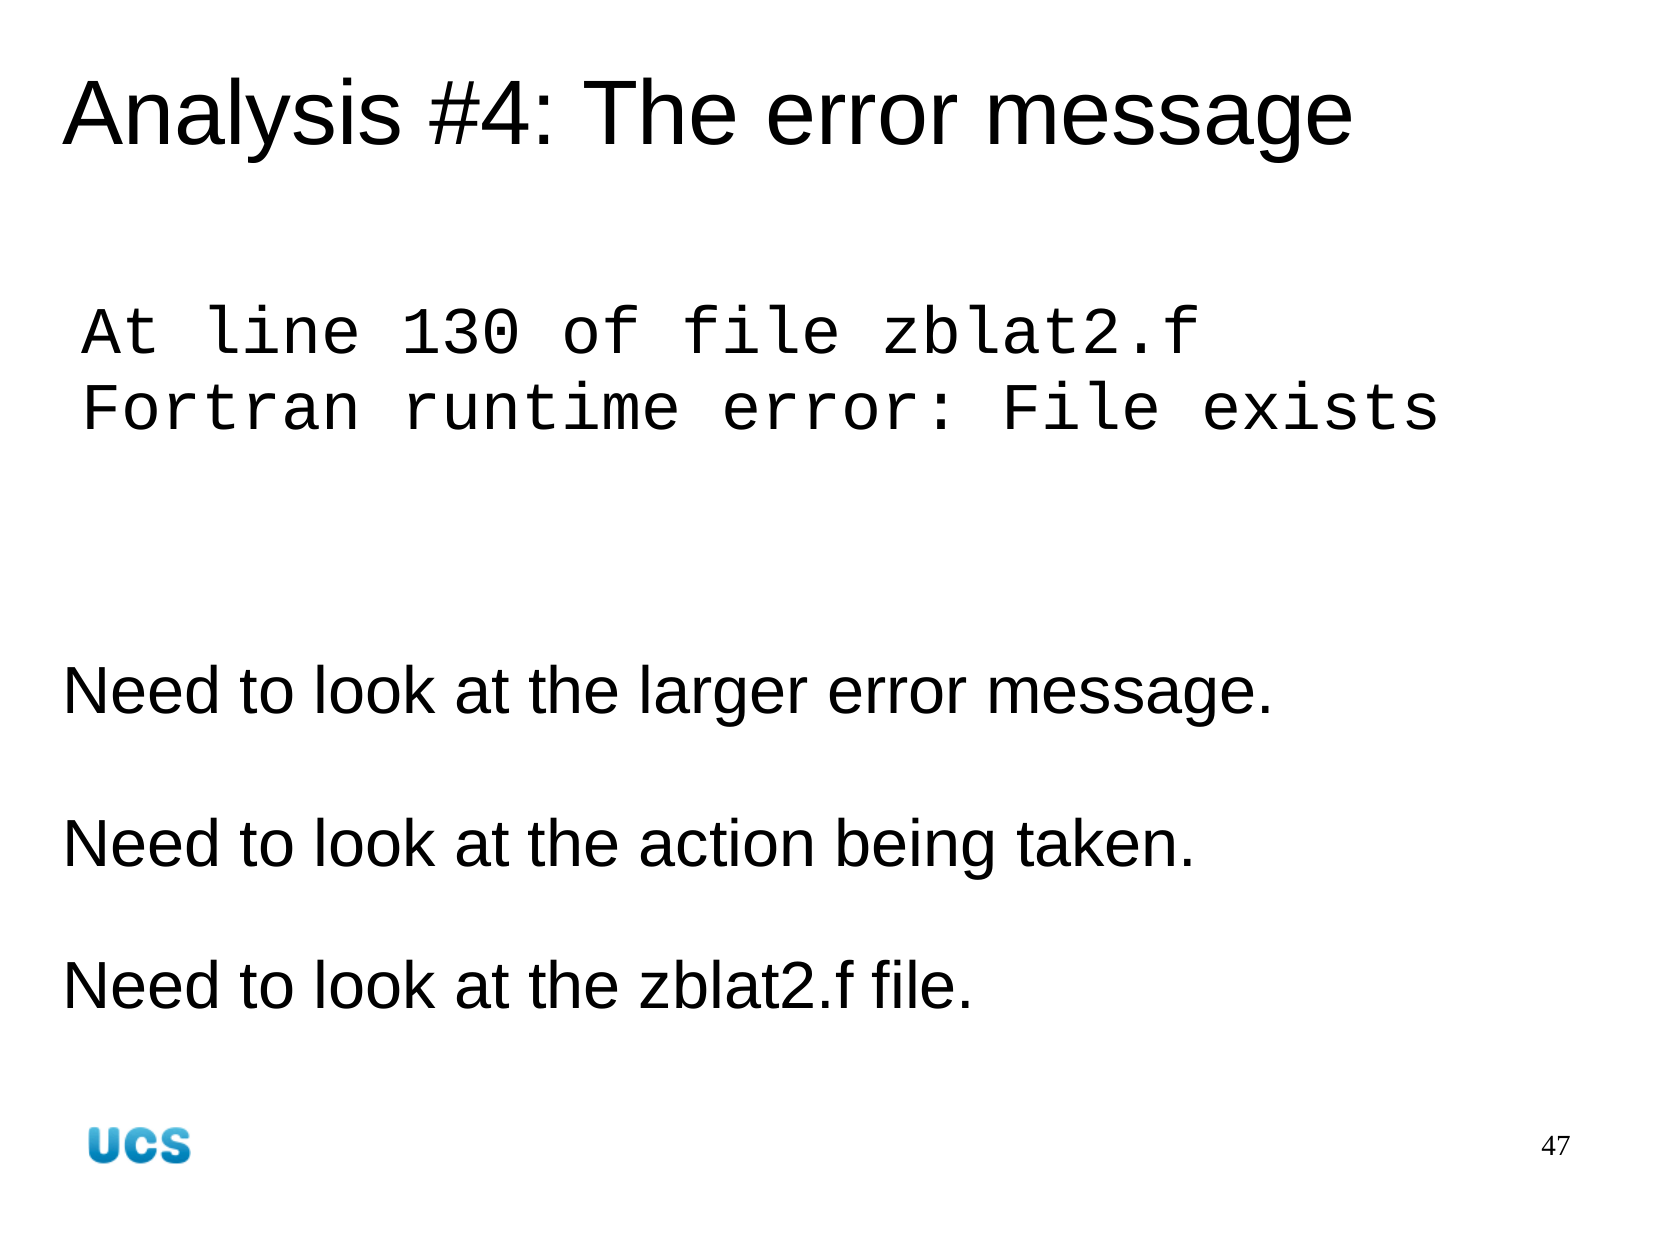

Analysis #4: The error message
At line 130 of file zblat2.f
Fortran runtime error: File exists
Need to look at the larger error message.
Need to look at the action being taken.
Need to look at the zblat2.f file.
47